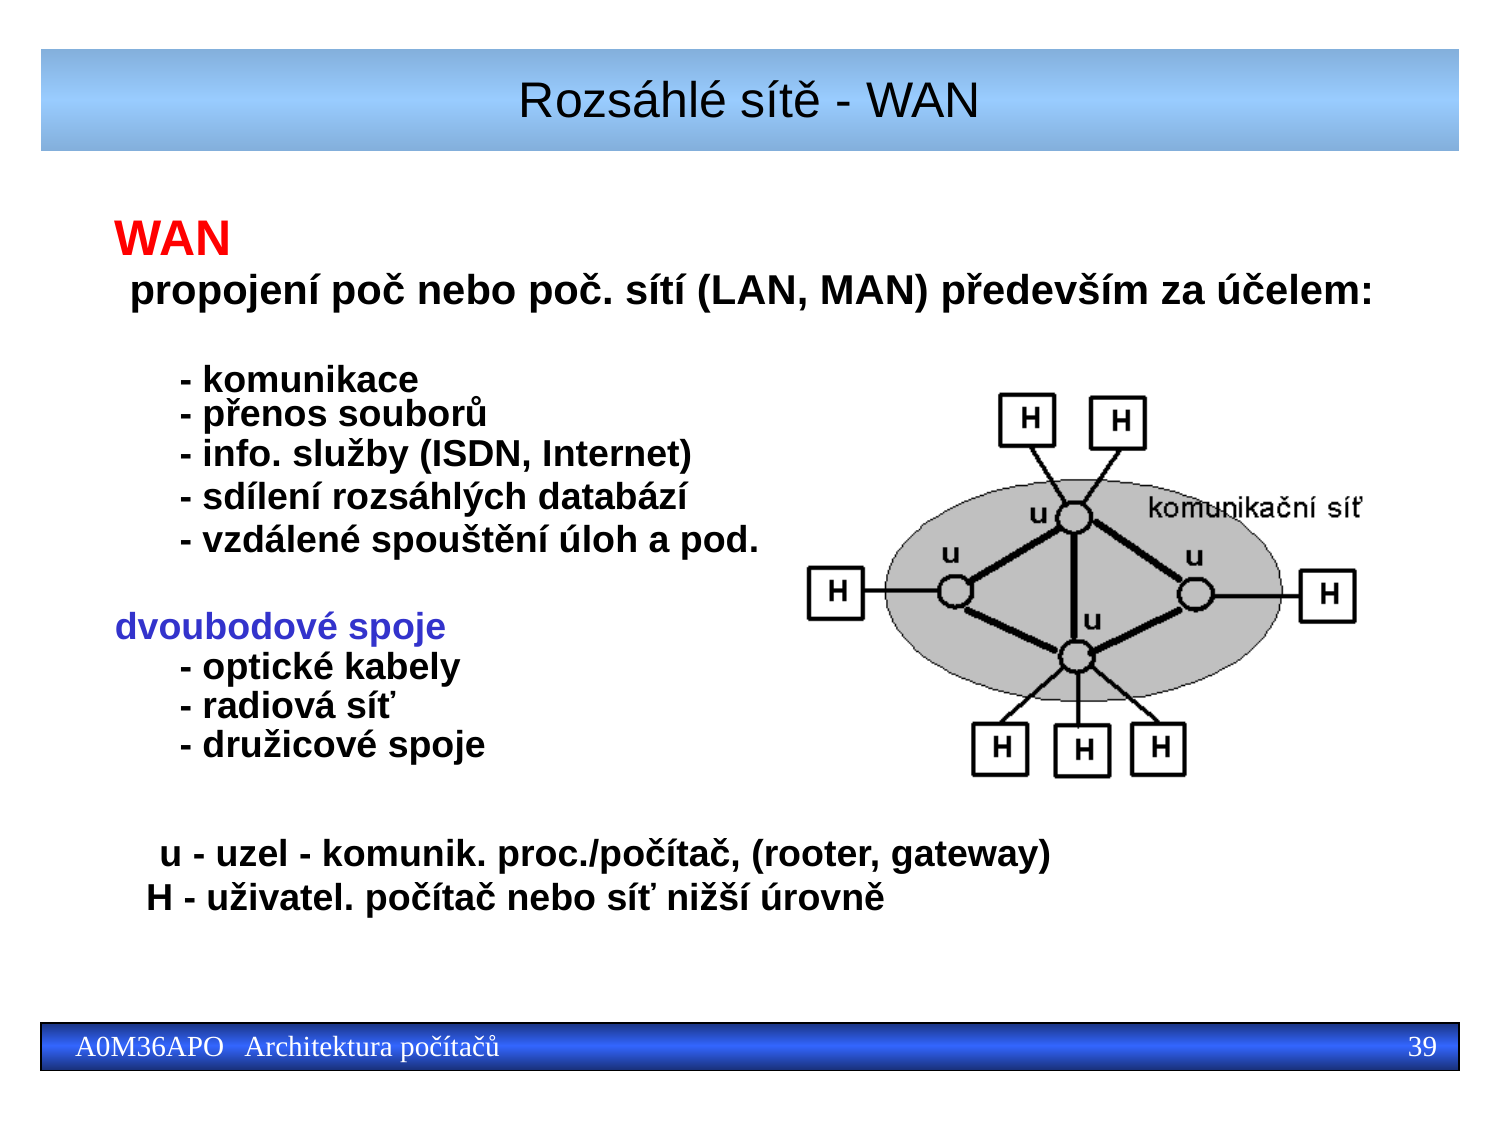

# Rozsáhlé sítě - WAN
WAN
propojení poč nebo poč. sítí (LAN, MAN) především za účelem:
- komunikace
- přenos souborů
- info. služby (ISDN, Internet)
- sdílení rozsáhlých databází
- vzdálené spouštění úloh a pod.
dvoubodové spoje
- optické kabely
- radiová síť
- družicové spoje
 u - uzel - komunik. proc./počítač, (rooter, gateway)
H - uživatel. počítač nebo síť nižší úrovně
A0M36APO Architektura počítačů
39